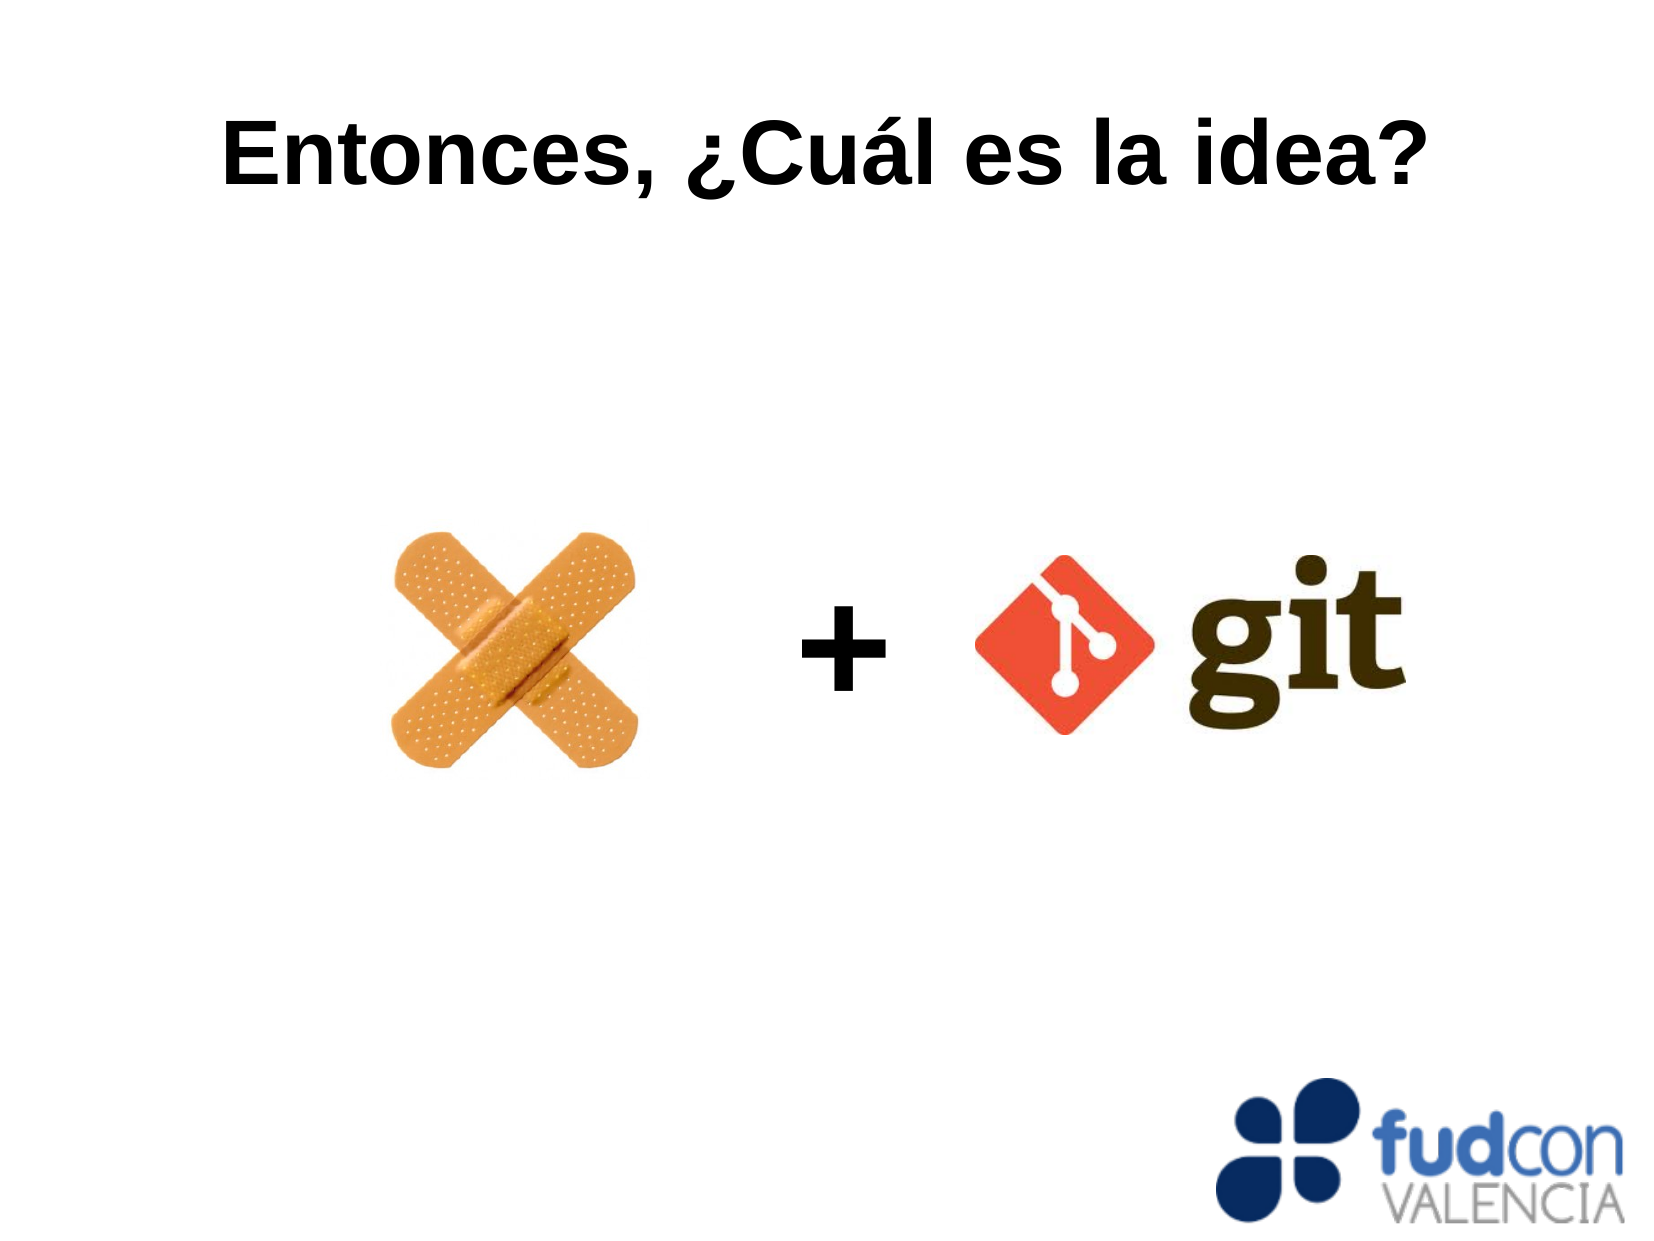

# Entonces, ¿Cuál es la idea?
+